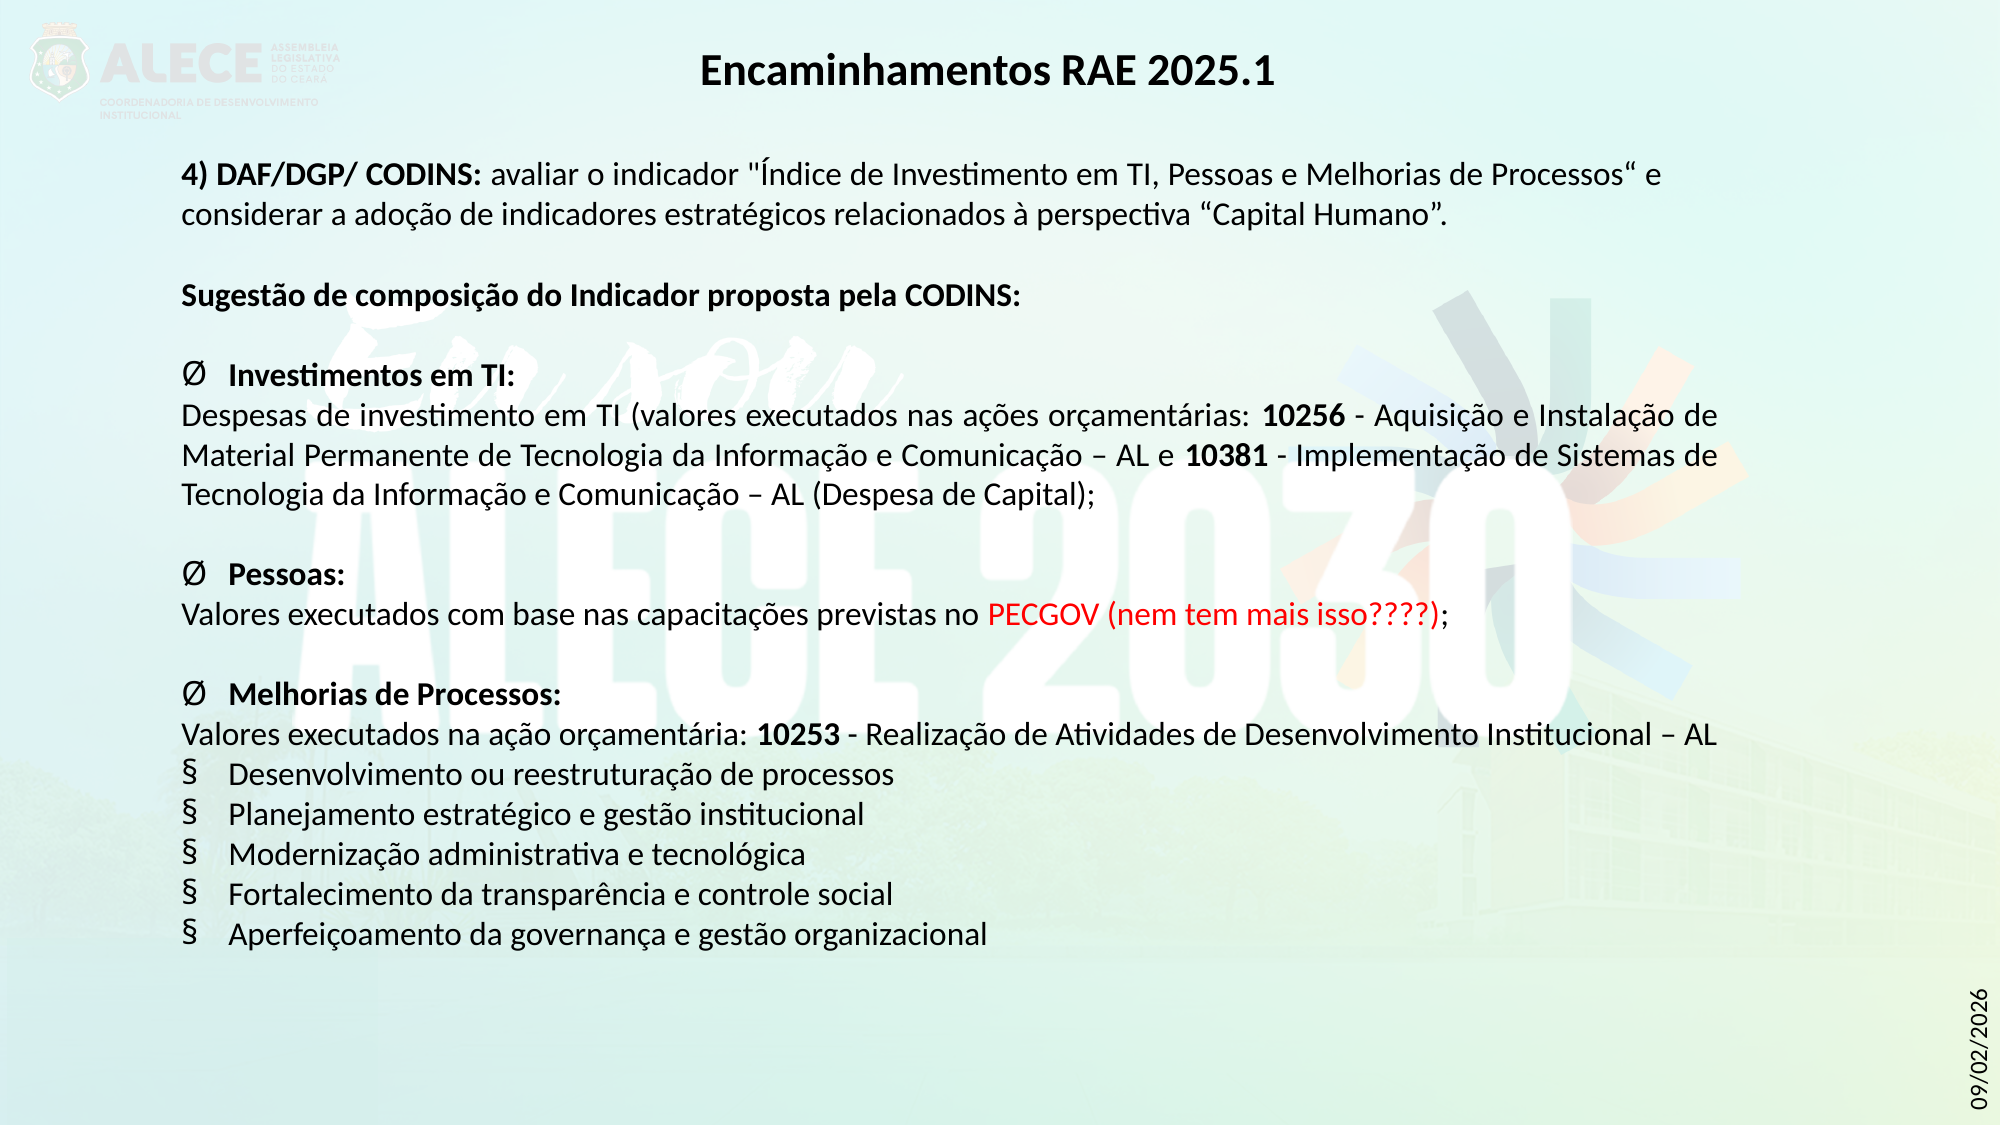

Encaminhamentos RAE 2025.1
4) DAF/DGP/ CODINS: avaliar o indicador "Índice de Investimento em TI, Pessoas e Melhorias de Processos“ e considerar a adoção de indicadores estratégicos relacionados à perspectiva “Capital Humano”.
Sugestão de composição do Indicador proposta pela CODINS:
Investimentos em TI:
Despesas de investimento em TI (valores executados nas ações orçamentárias: 10256 - Aquisição e Instalação de Material Permanente de Tecnologia da Informação e Comunicação – AL e 10381 - Implementação de Sistemas de Tecnologia da Informação e Comunicação – AL (Despesa de Capital);
Pessoas:
Valores executados com base nas capacitações previstas no PECGOV (nem tem mais isso????);
Melhorias de Processos:
Valores executados na ação orçamentária: 10253 - Realização de Atividades de Desenvolvimento Institucional – AL
Desenvolvimento ou reestruturação de processos
Planejamento estratégico e gestão institucional
Modernização administrativa e tecnológica
Fortalecimento da transparência e controle social
Aperfeiçoamento da governança e gestão organizacional
09/02/2026